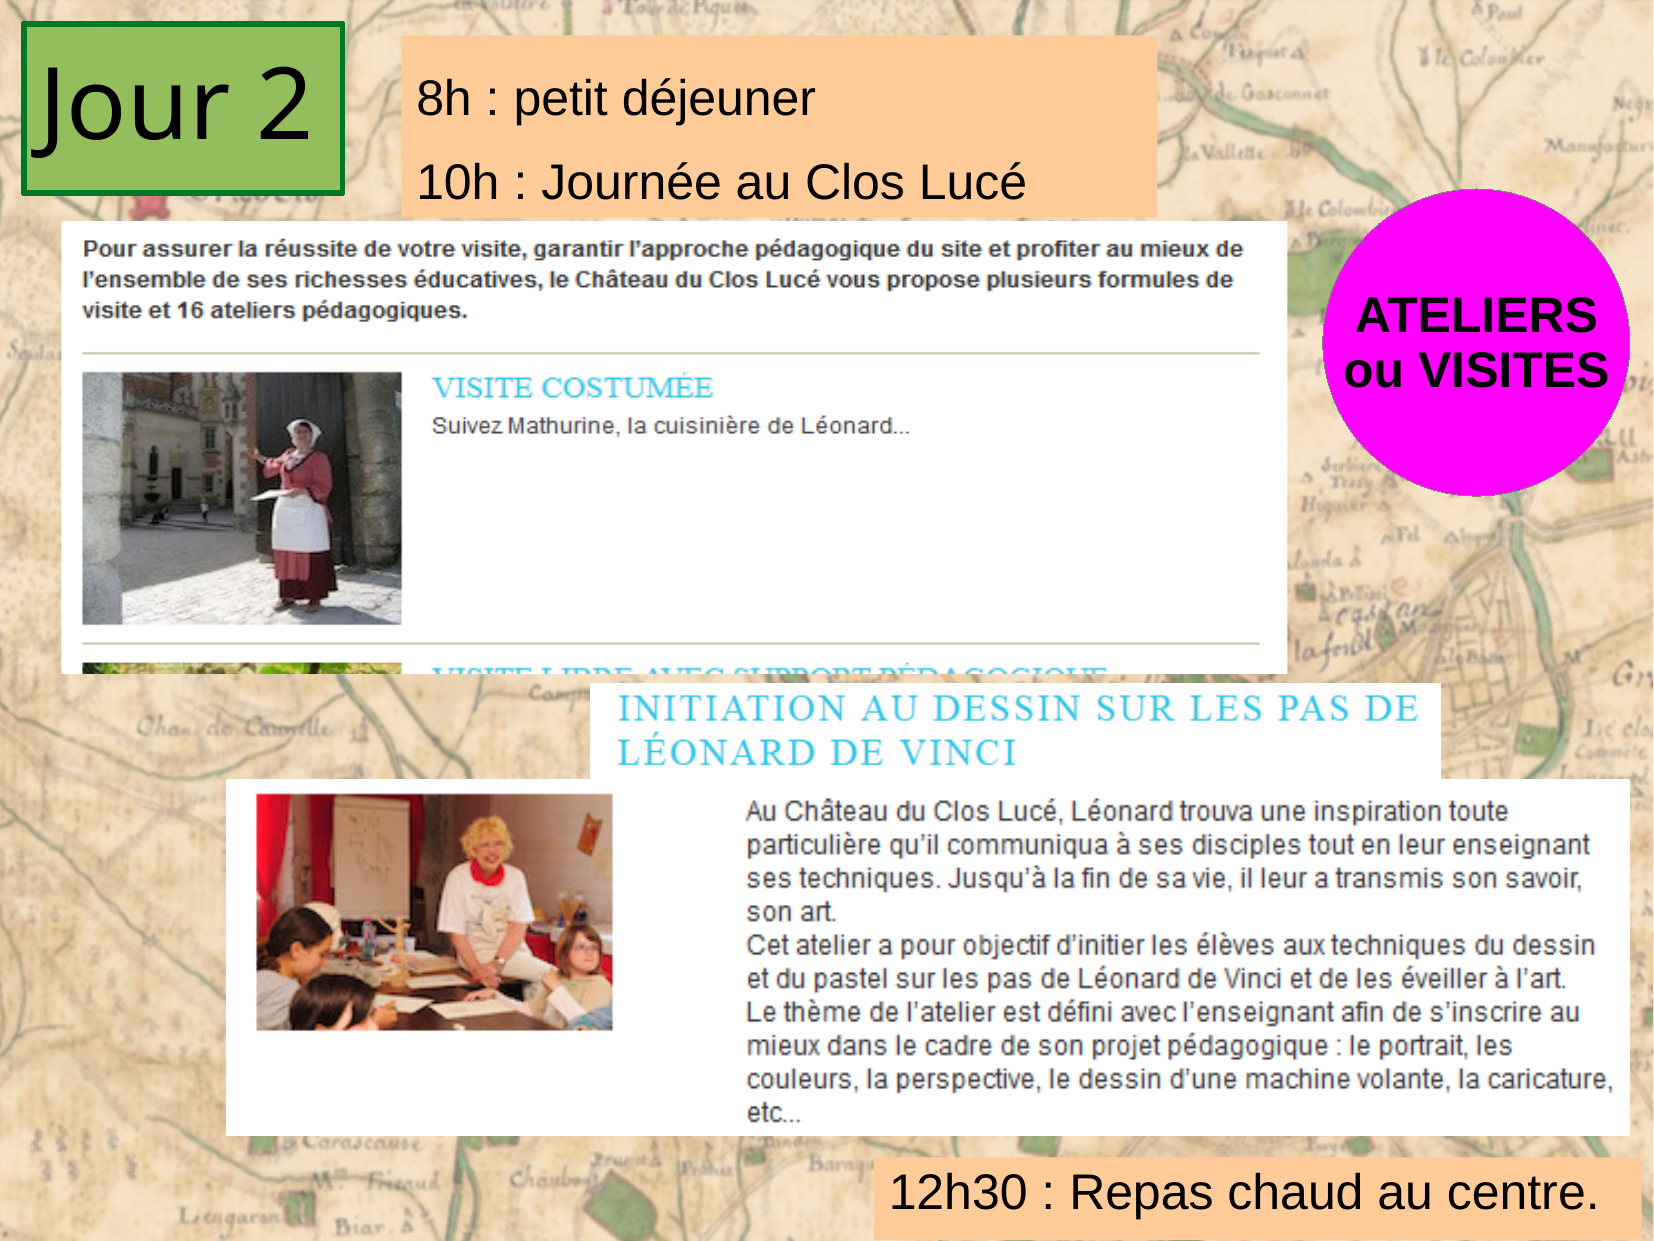

Jour 2
Jour 2
8h : petit déjeuner
10h : Journée au Clos Lucé
ATELIERS
ou VISITES
12h30 : Repas chaud au centre
12h30 : Repas chaud au centre.